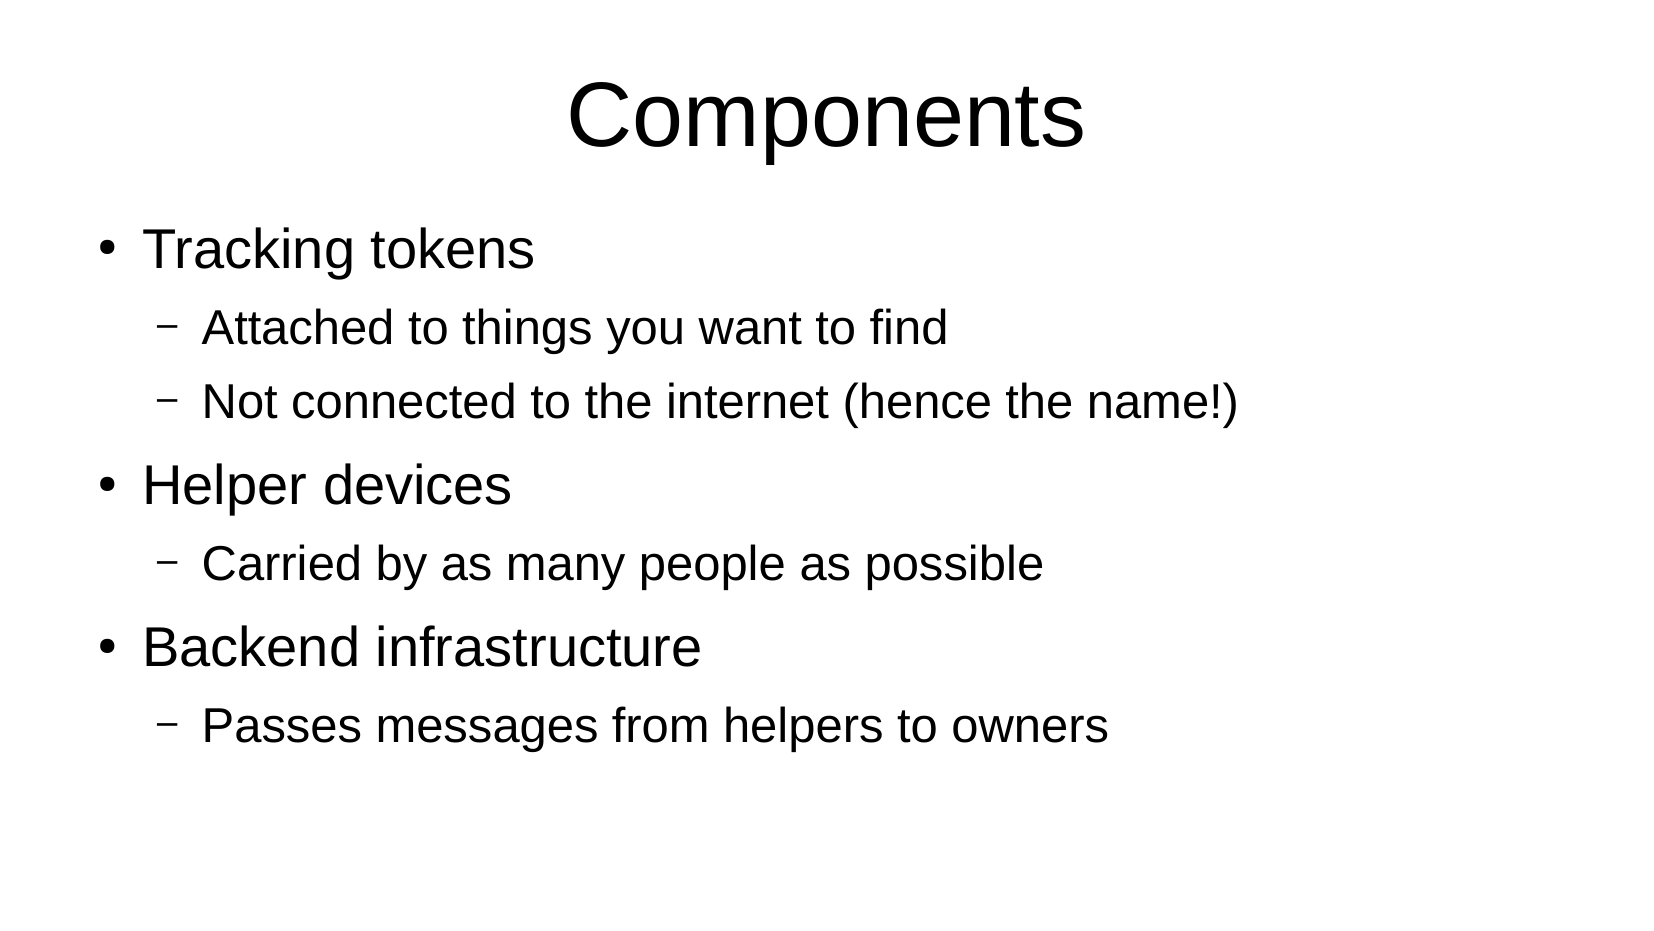

# Components
Tracking tokens
Attached to things you want to find
Not connected to the internet (hence the name!)
Helper devices
Carried by as many people as possible
Backend infrastructure
Passes messages from helpers to owners